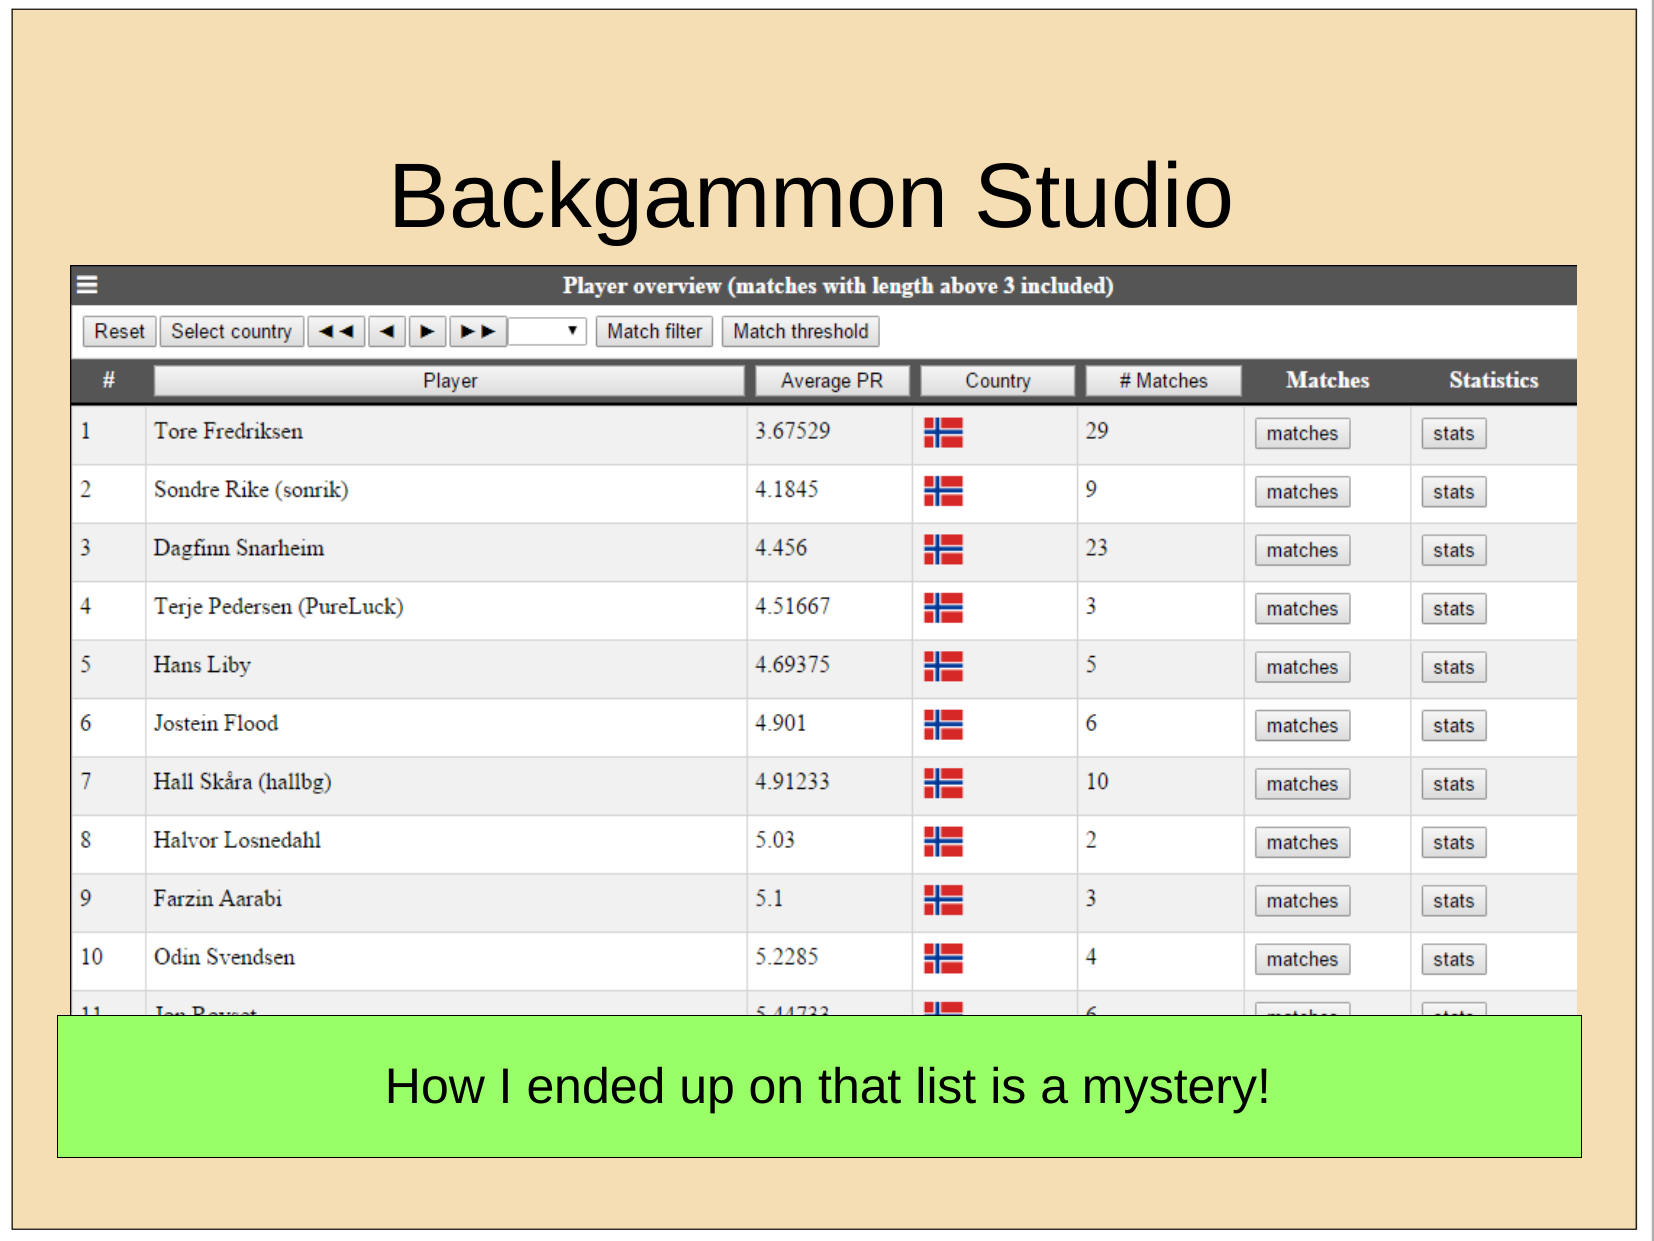

# Backgammon Studio
How I ended up on that list is a mystery!